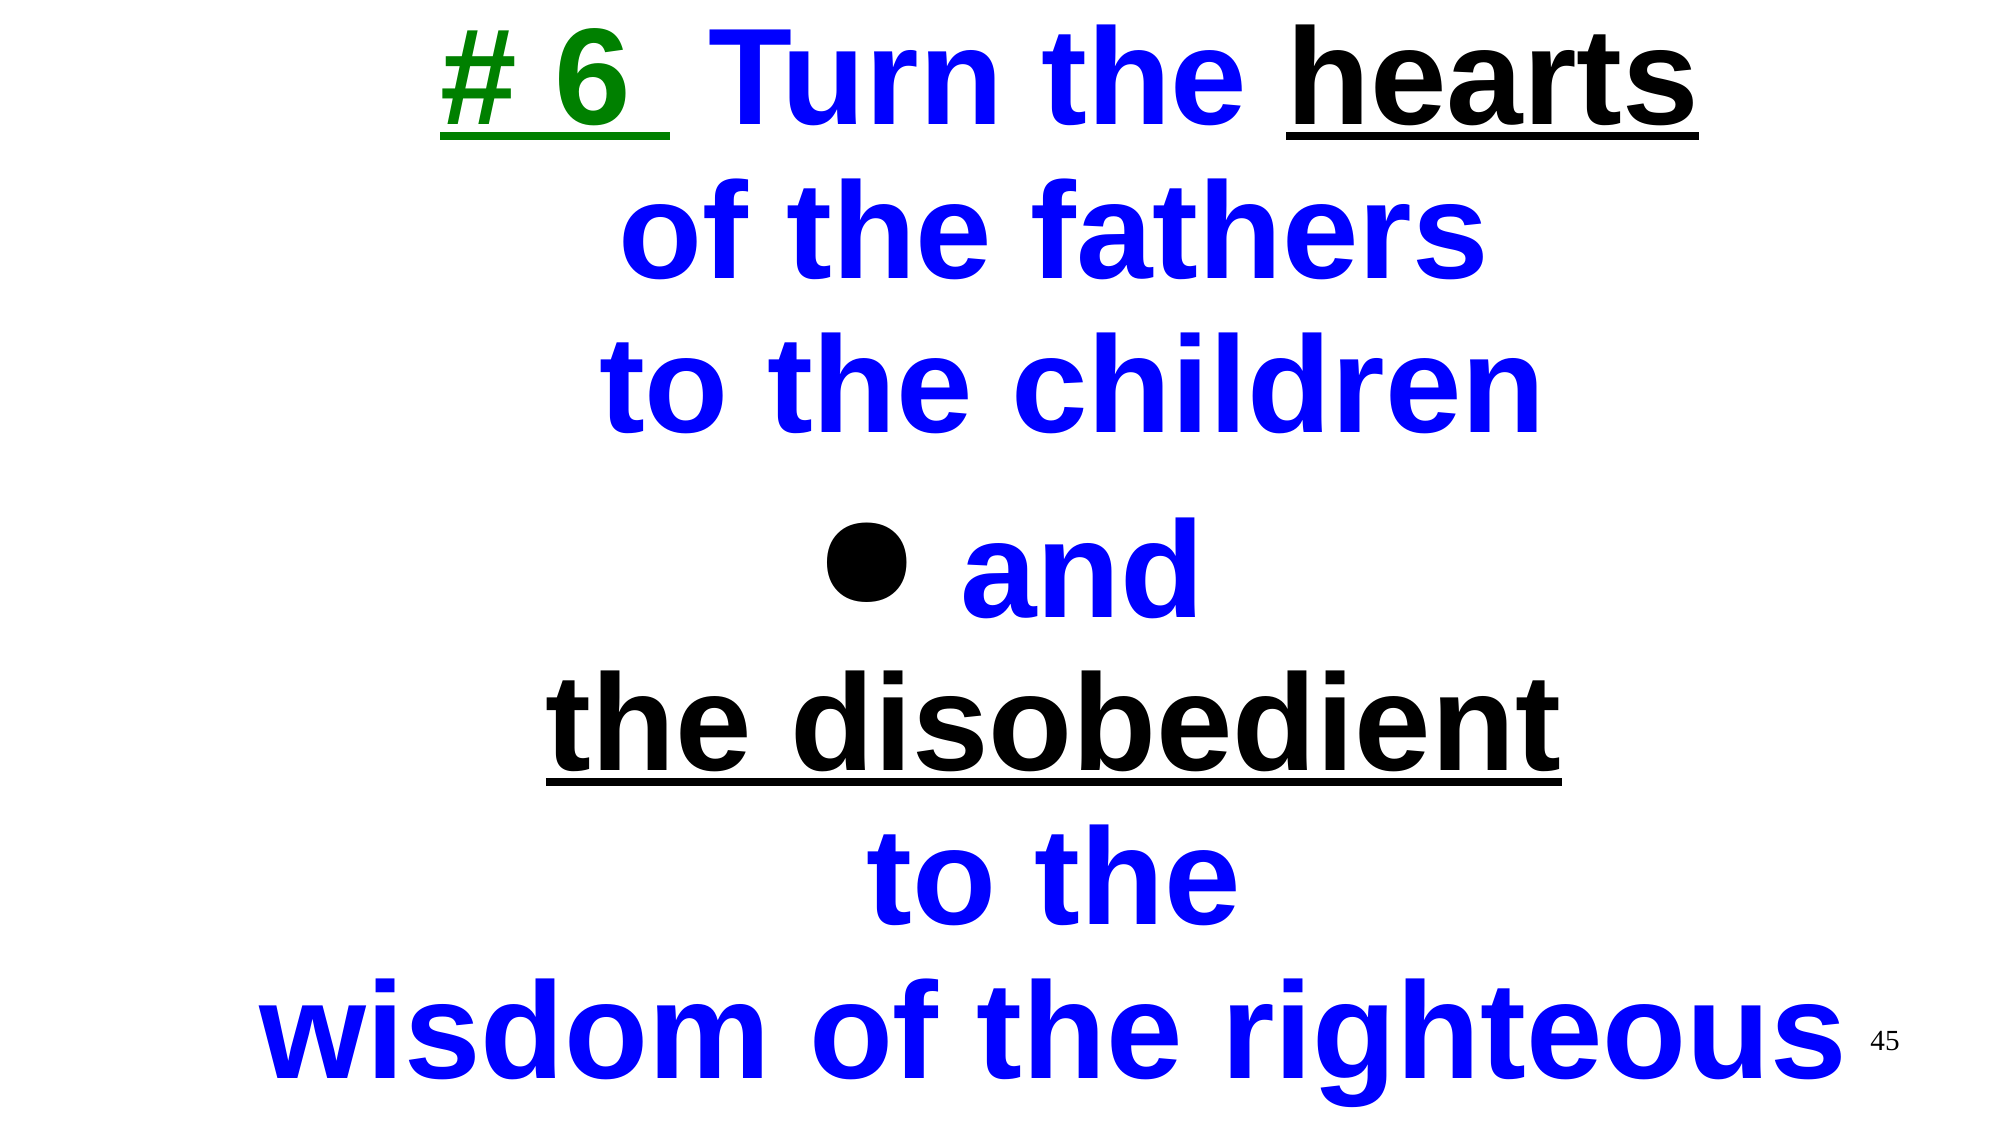

# # 6 Turn the hearts of the fathers to the children
 and
the disobedient
to the
wisdom of the righteous
45